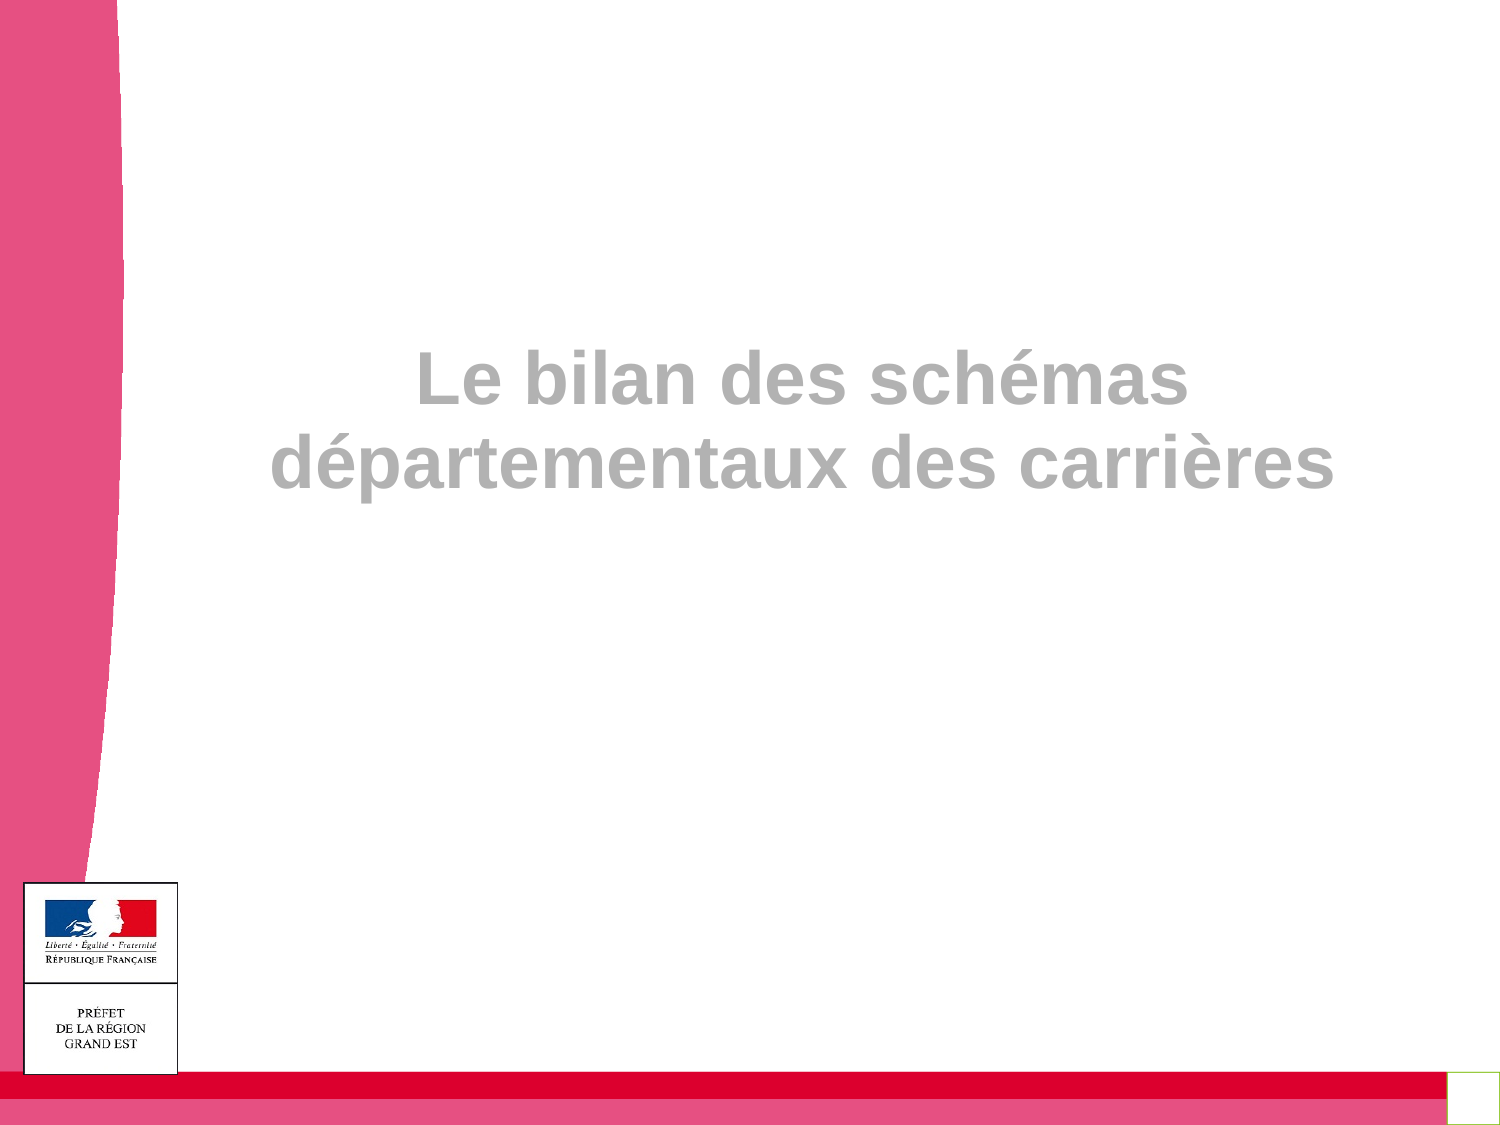

# Le bilan des schémas départementaux des carrières